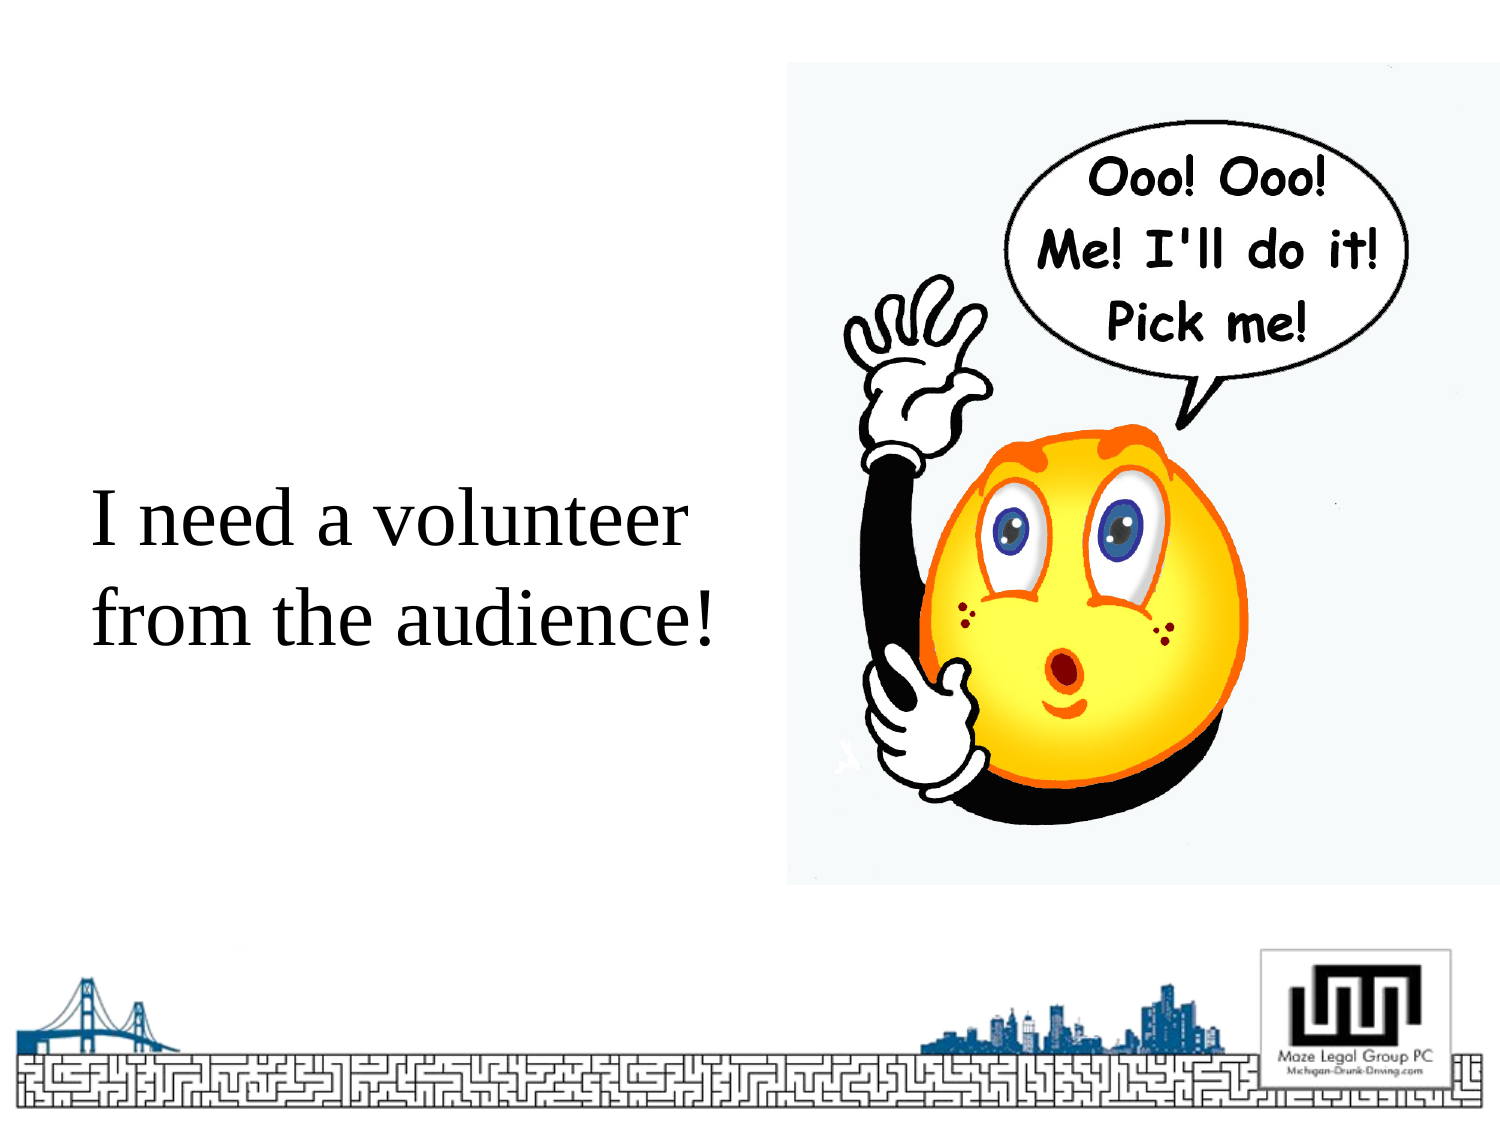

I need a volunteer
from the audience!